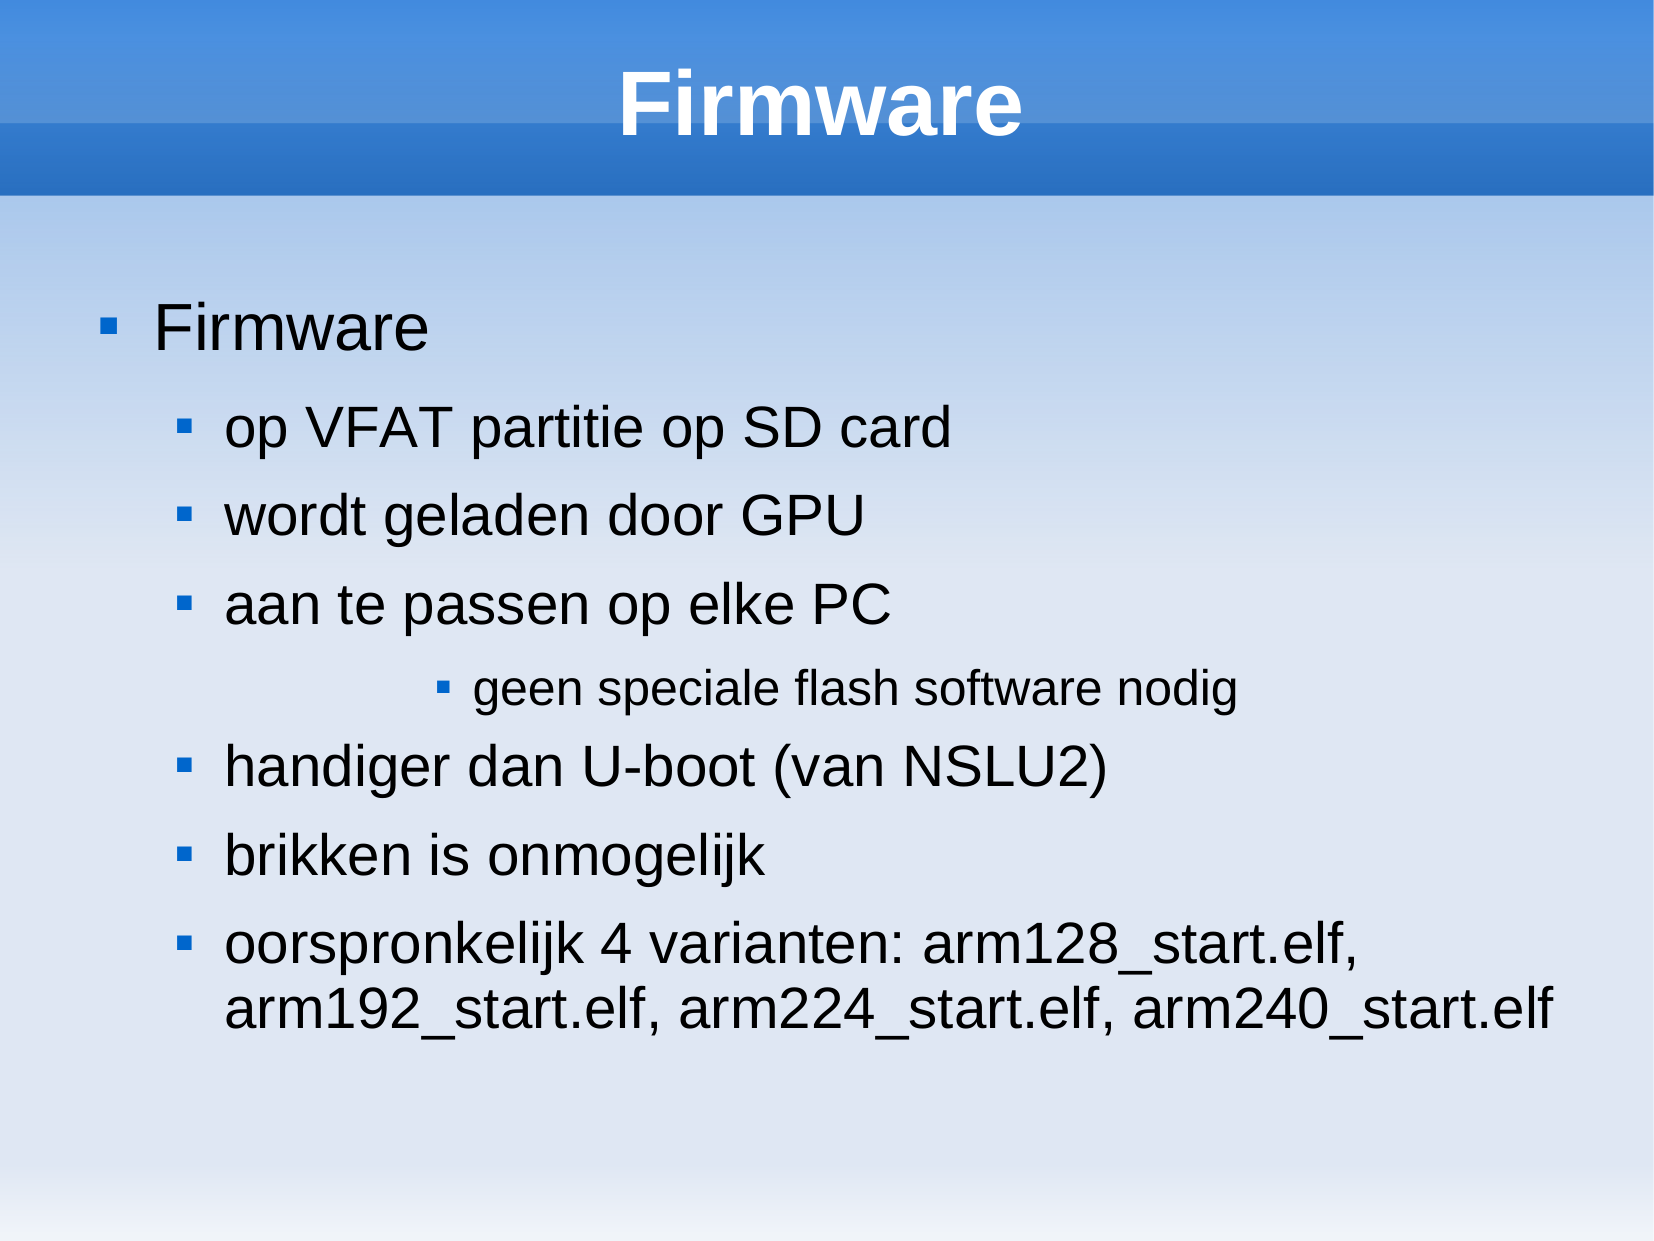

# Firmware
Firmware
op VFAT partitie op SD card
wordt geladen door GPU
aan te passen op elke PC
geen speciale flash software nodig
handiger dan U-boot (van NSLU2)
brikken is onmogelijk
oorspronkelijk 4 varianten: arm128_start.elf, arm192_start.elf, arm224_start.elf, arm240_start.elf